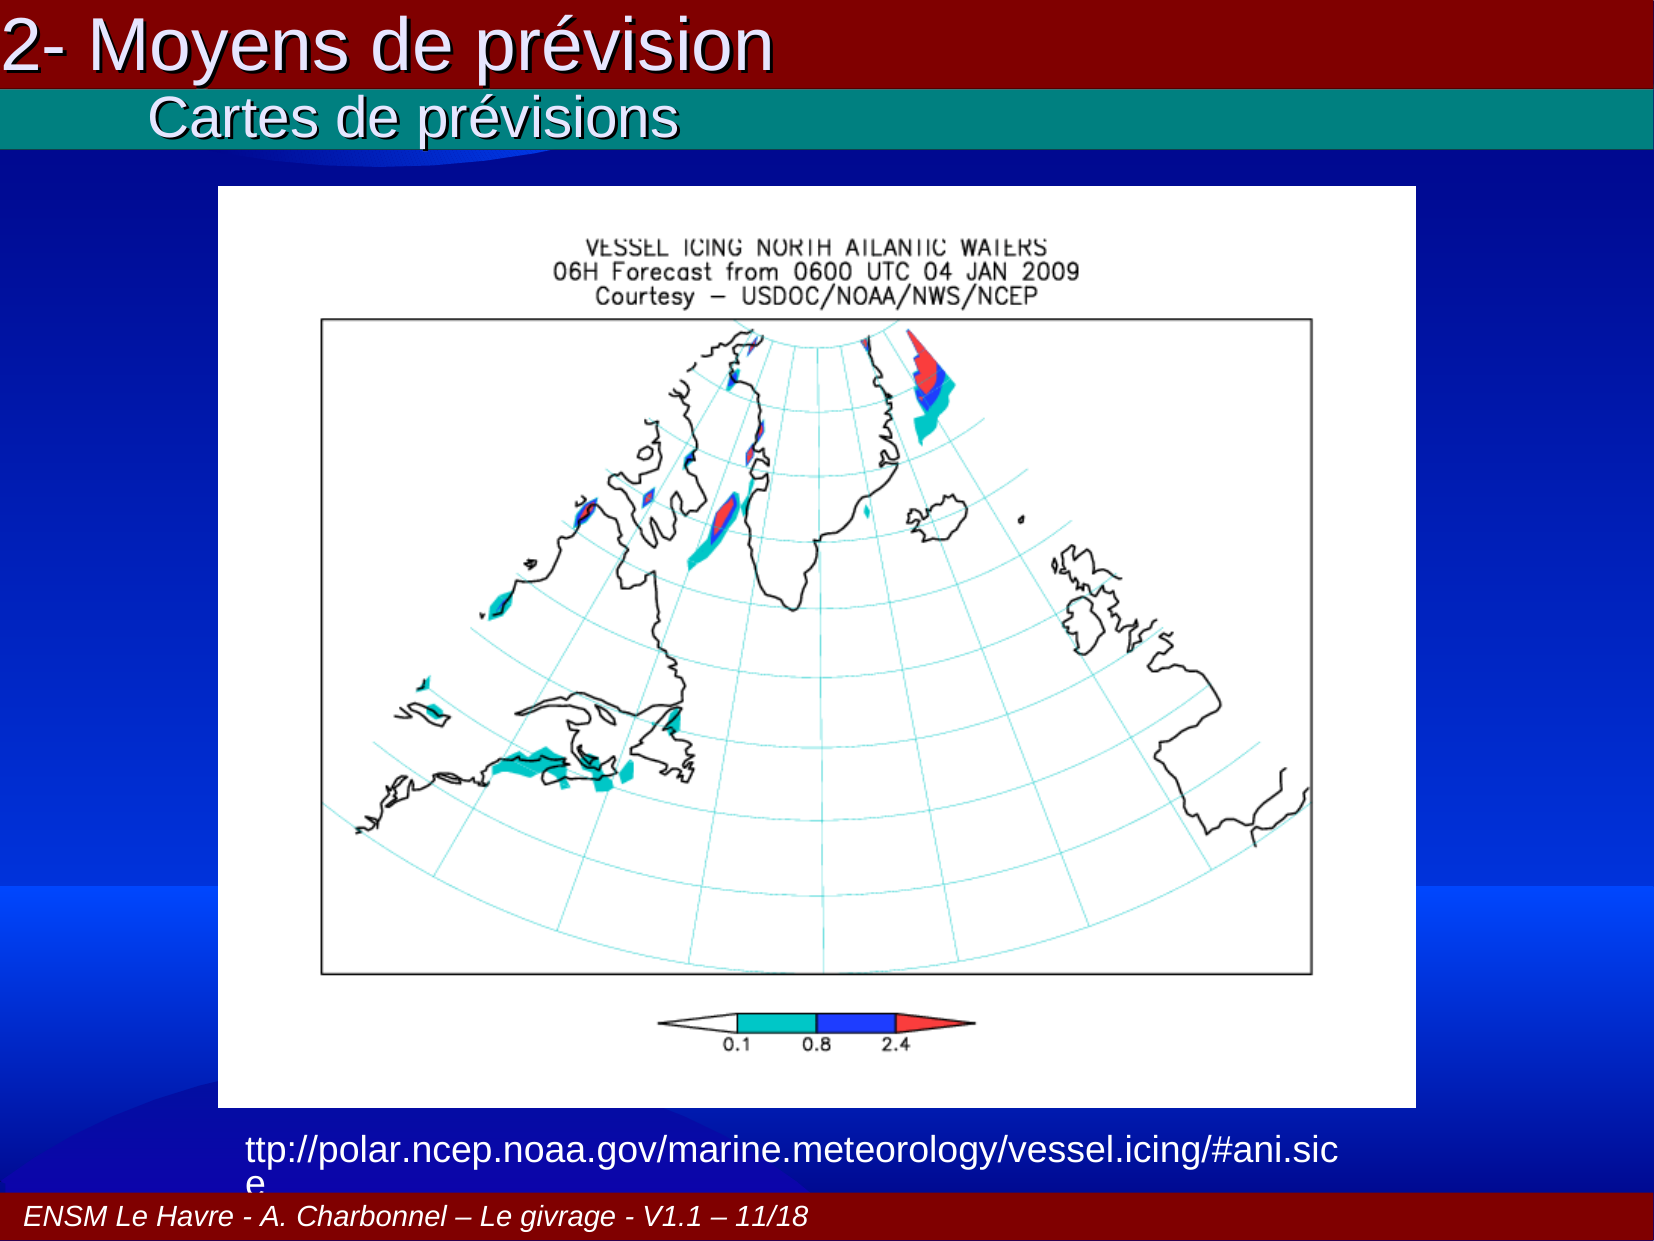

2- Moyens de prévision
# Cartes de prévisions
The National Centers for Environmental Prediction (NCEP)
ttp://polar.ncep.noaa.gov/marine.meteorology/vessel.icing/#ani.sice
 ENSM Le Havre - A. Charbonnel – Le givrage - V1.1 – 11/18